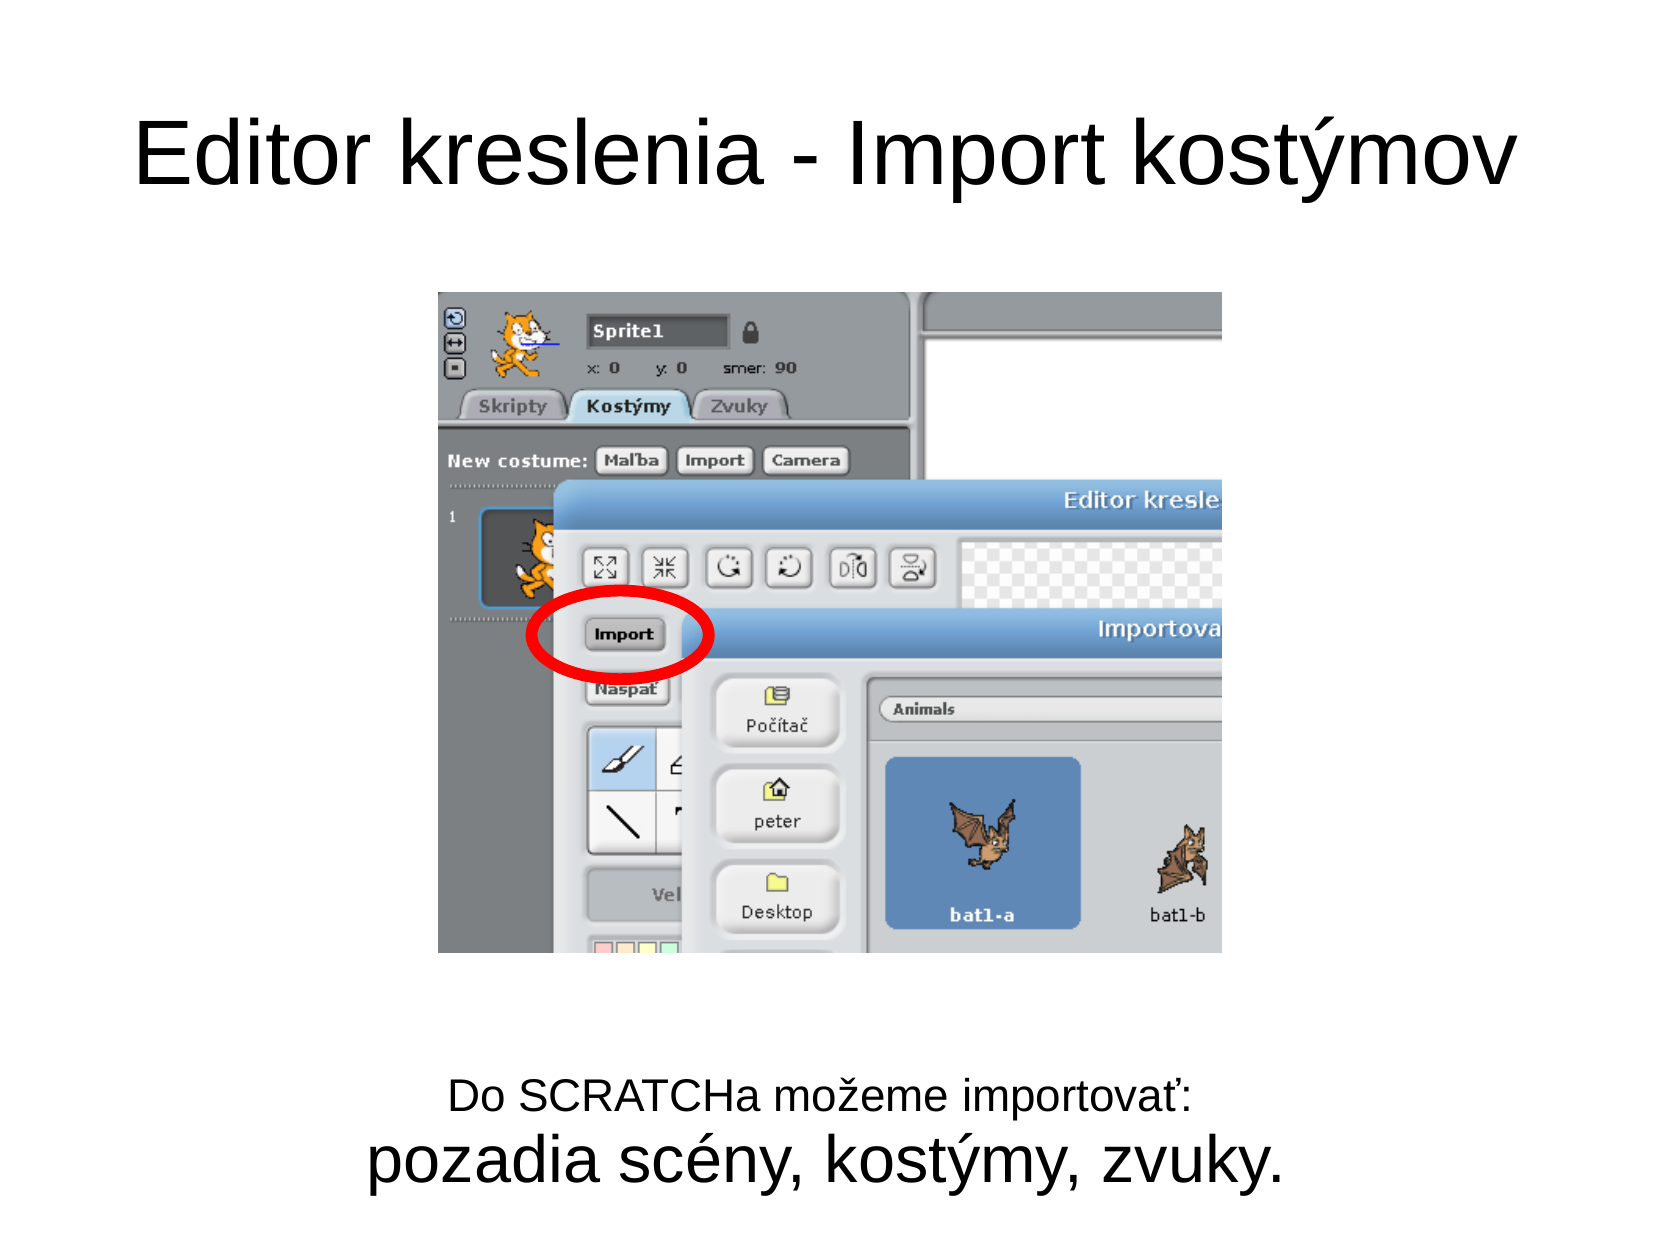

# Editor kreslenia - Import kostýmov
Do SCRATCHa možeme importovať:
pozadia scény, kostýmy, zvuky.